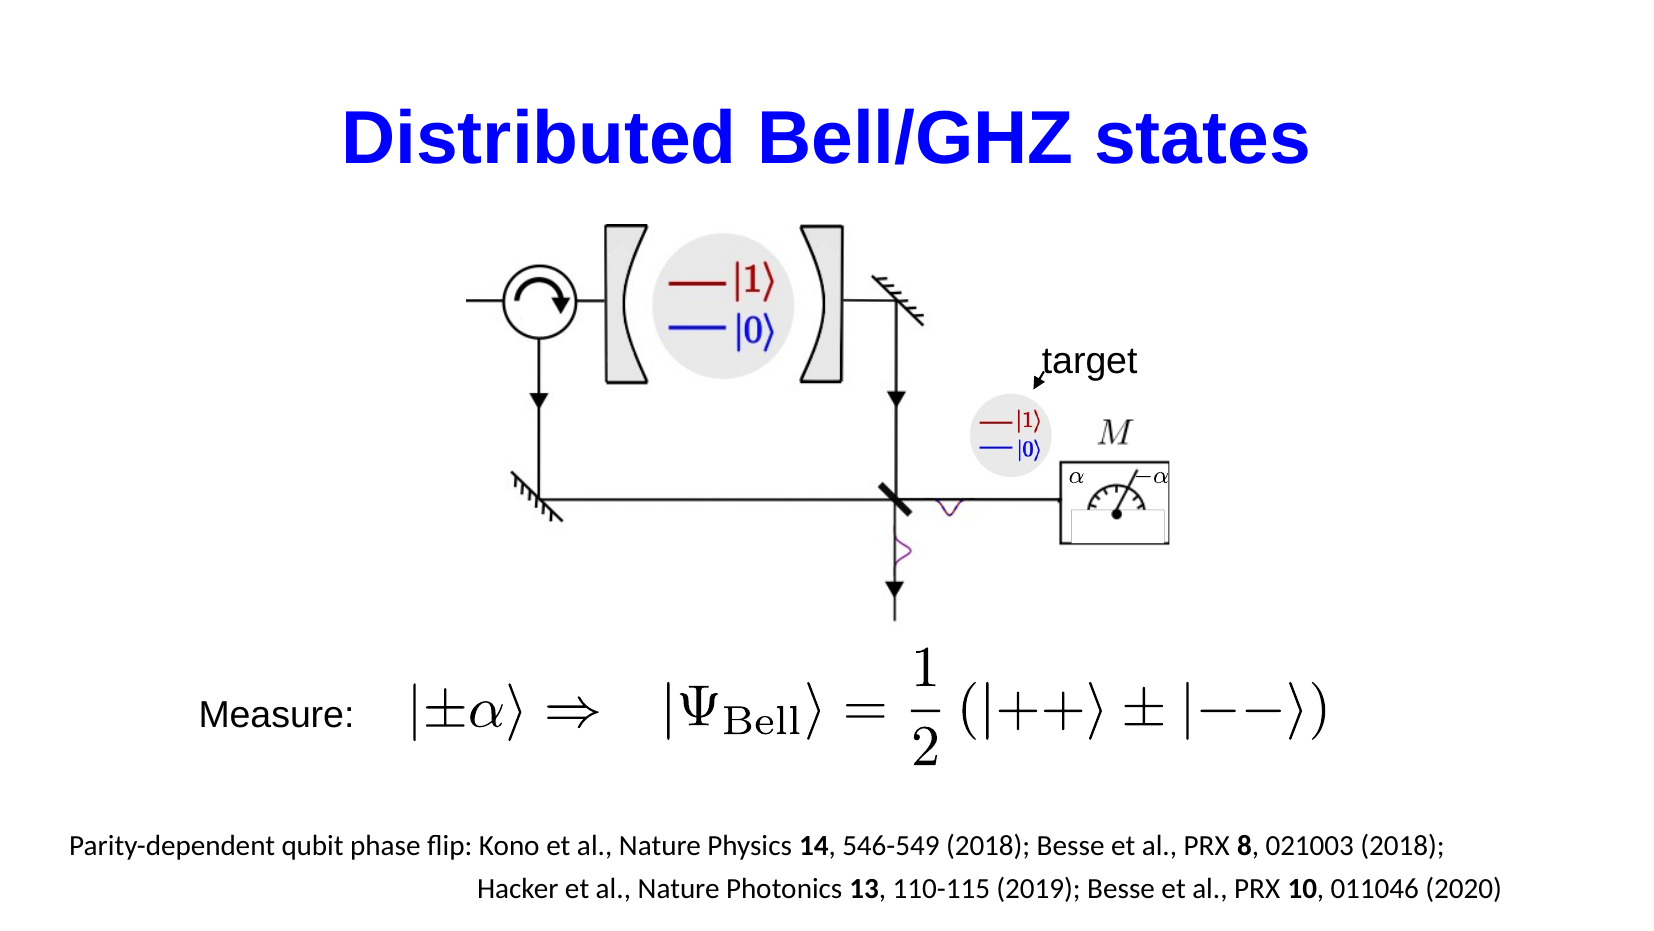

# Distributed Bell/GHZ states
target
Measure:
Parity-dependent qubit phase flip: Kono et al., Nature Physics 14, 546-549 (2018); Besse et al., PRX 8, 021003 (2018);
					 Hacker et al., Nature Photonics 13, 110-115 (2019); Besse et al., PRX 10, 011046 (2020)